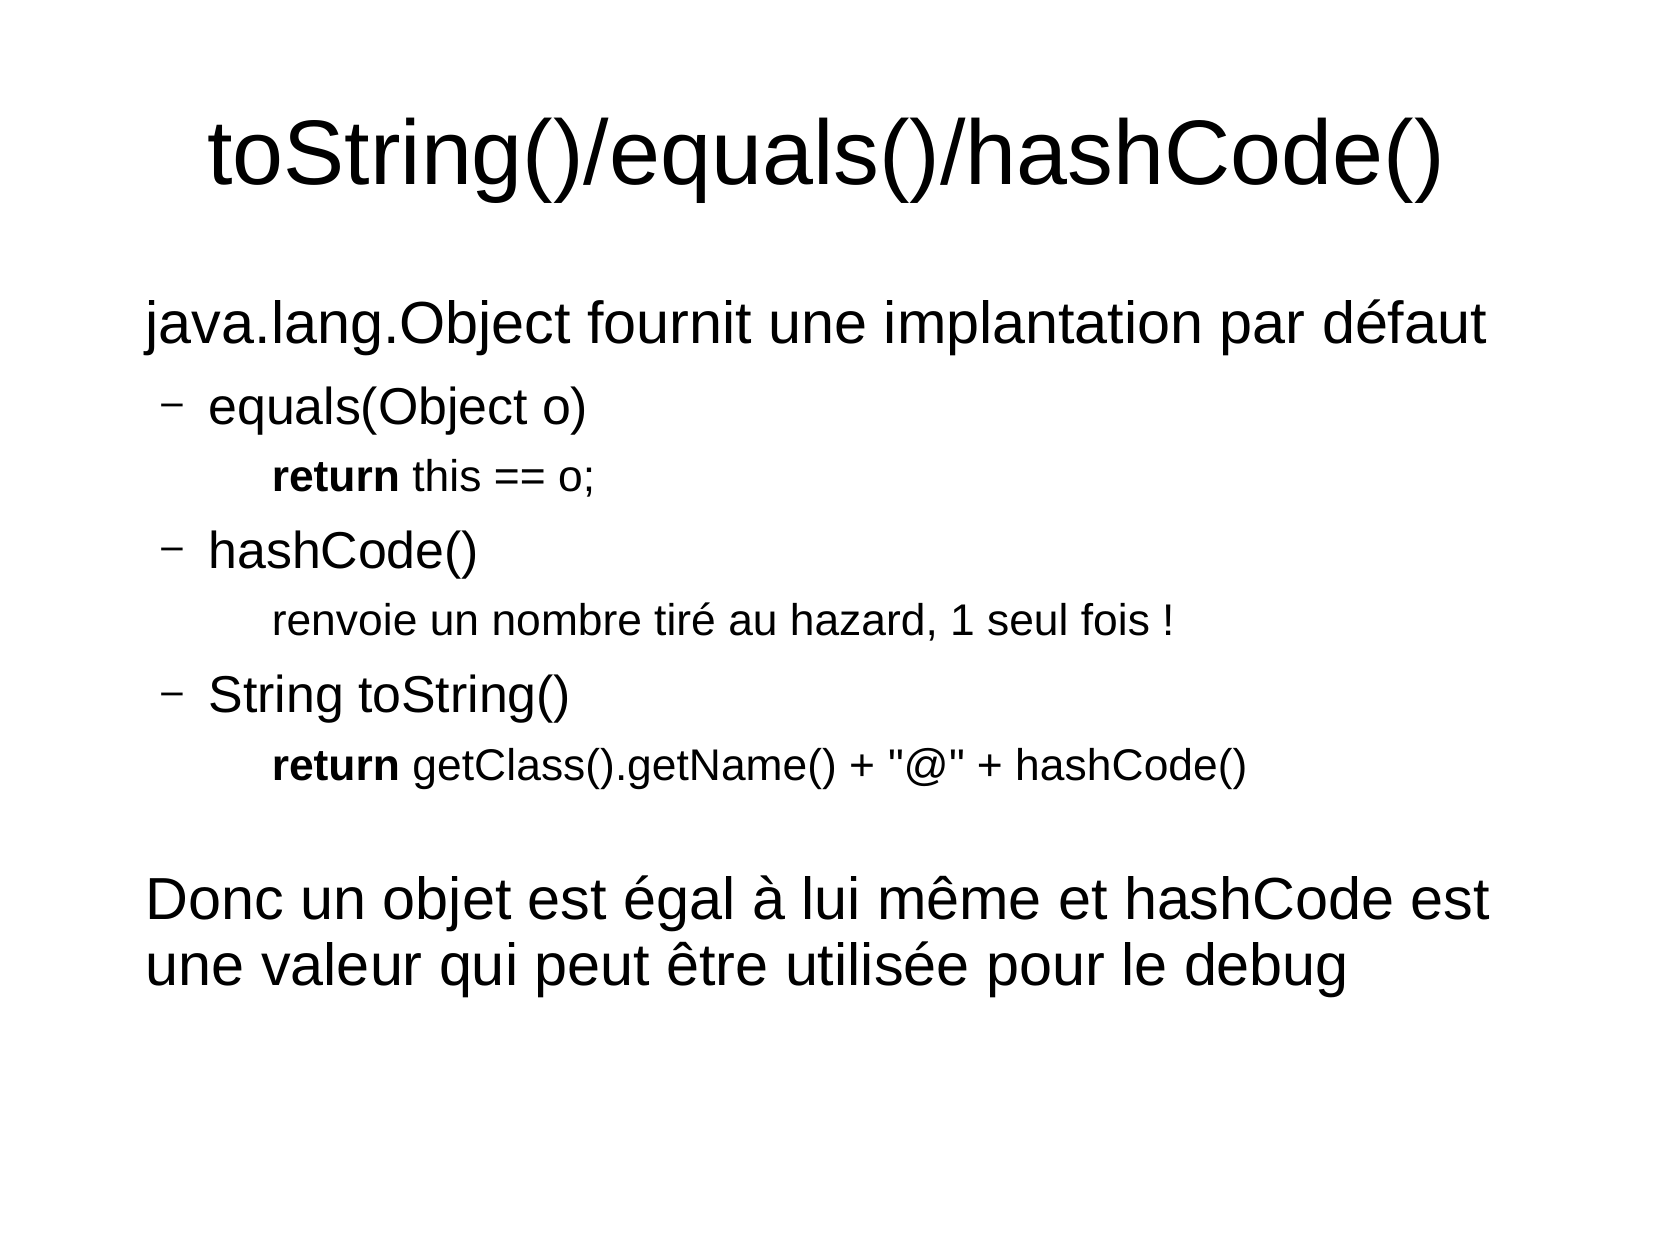

# toString()/equals()/hashCode()
java.lang.Object fournit une implantation par défaut
equals(Object o)
return this == o;
hashCode()
renvoie un nombre tiré au hazard, 1 seul fois !
String toString()
return getClass().getName() + "@" + hashCode()
Donc un objet est égal à lui même et hashCode est une valeur qui peut être utilisée pour le debug